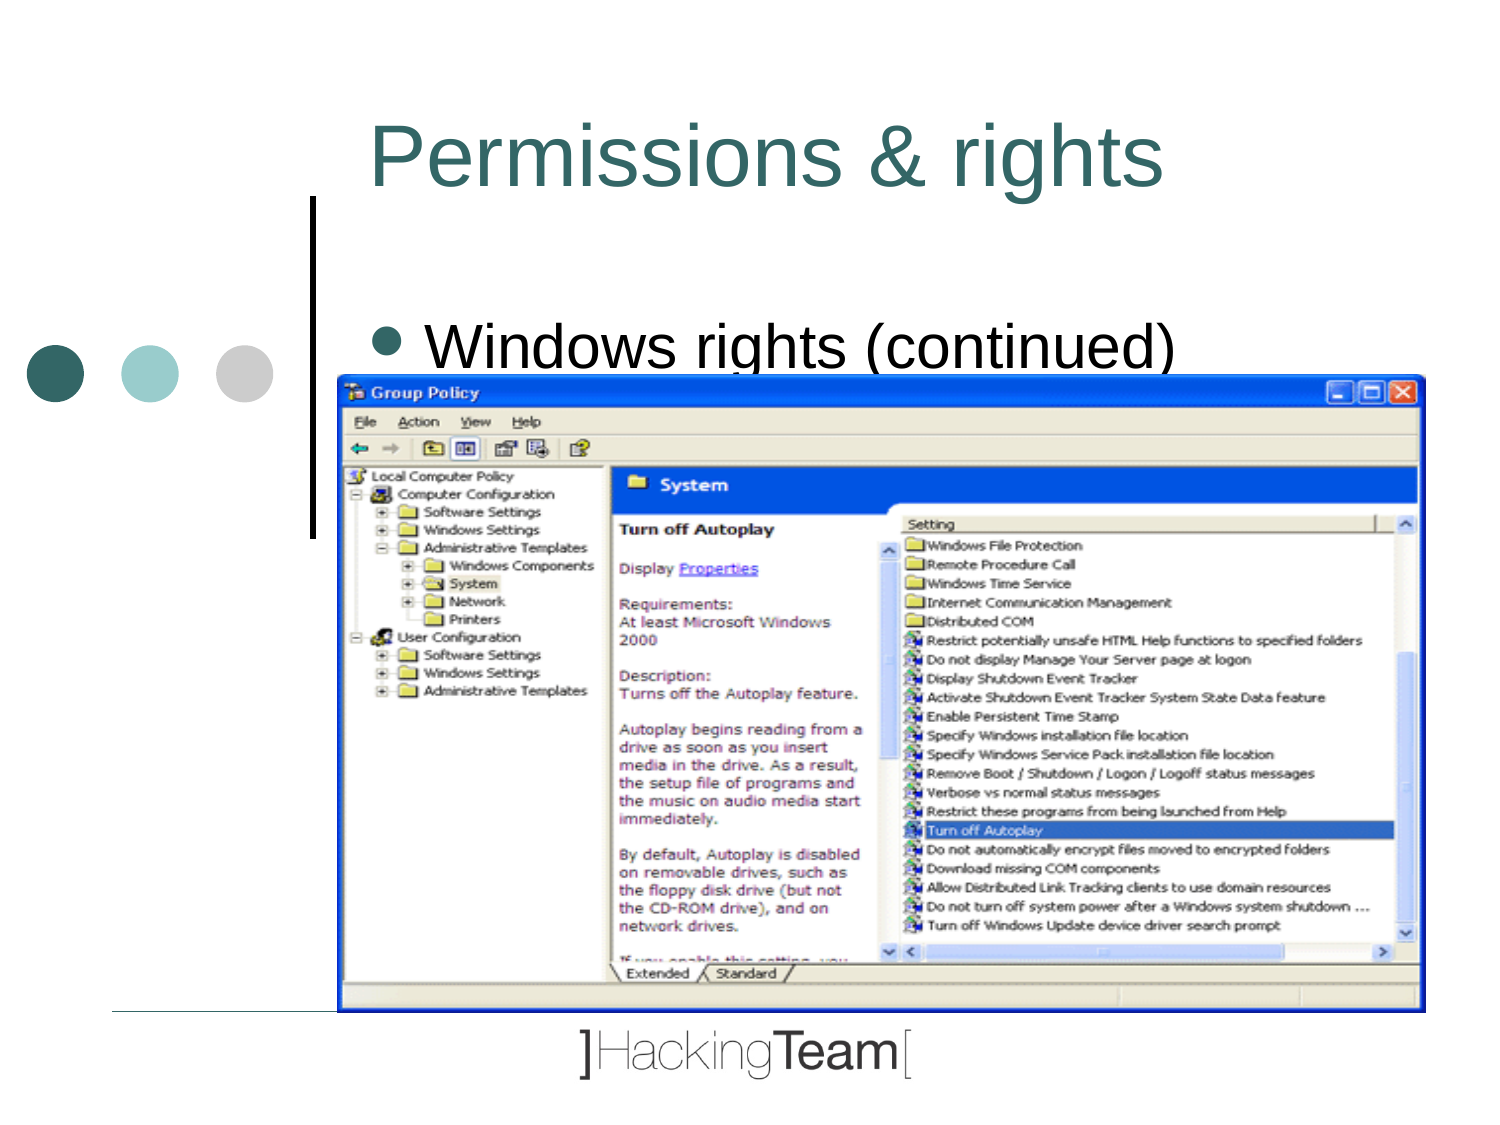

# Permissions & rights
Windows rights (continued)